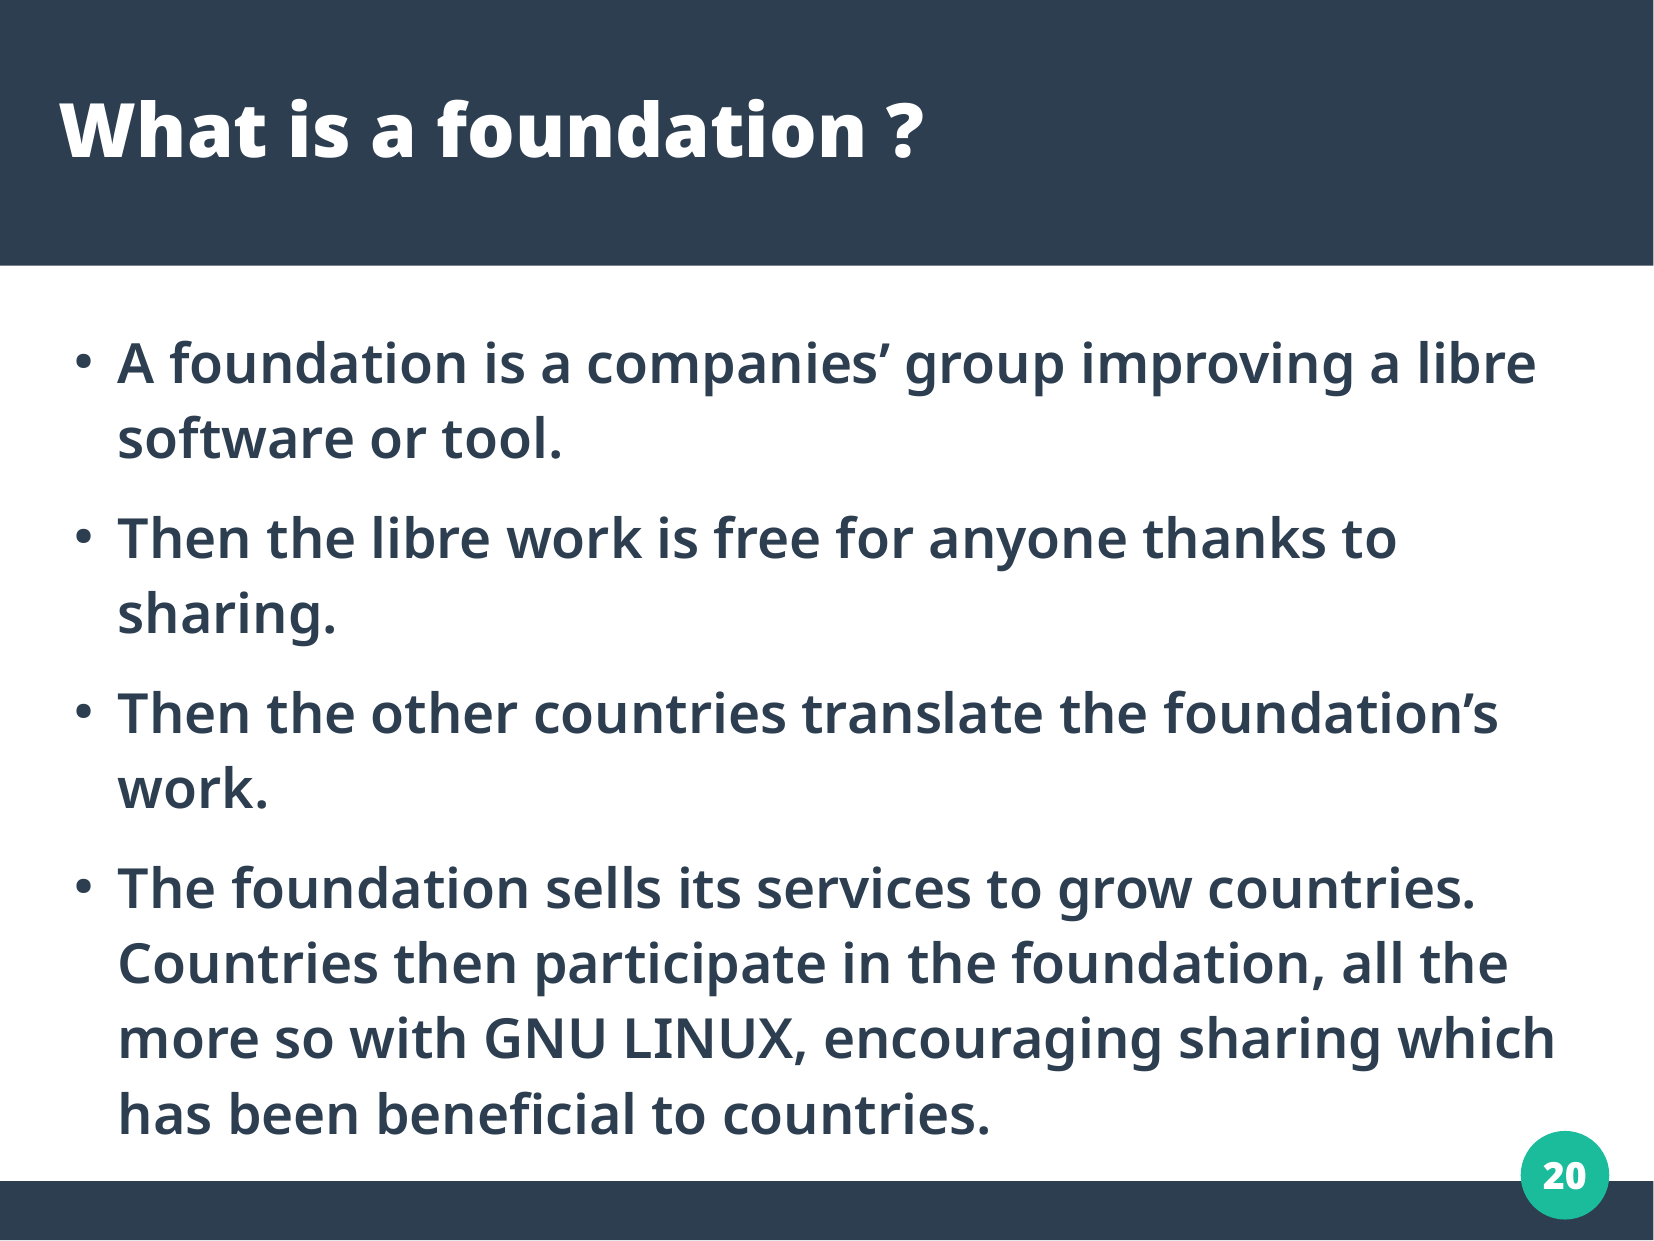

# What is a foundation ?
A foundation is a companies’ group improving a libre software or tool.
Then the libre work is free for anyone thanks to sharing.
Then the other countries translate the foundation’s work.
The foundation sells its services to grow countries. Countries then participate in the foundation, all the more so with GNU LINUX, encouraging sharing which has been beneficial to countries.
20